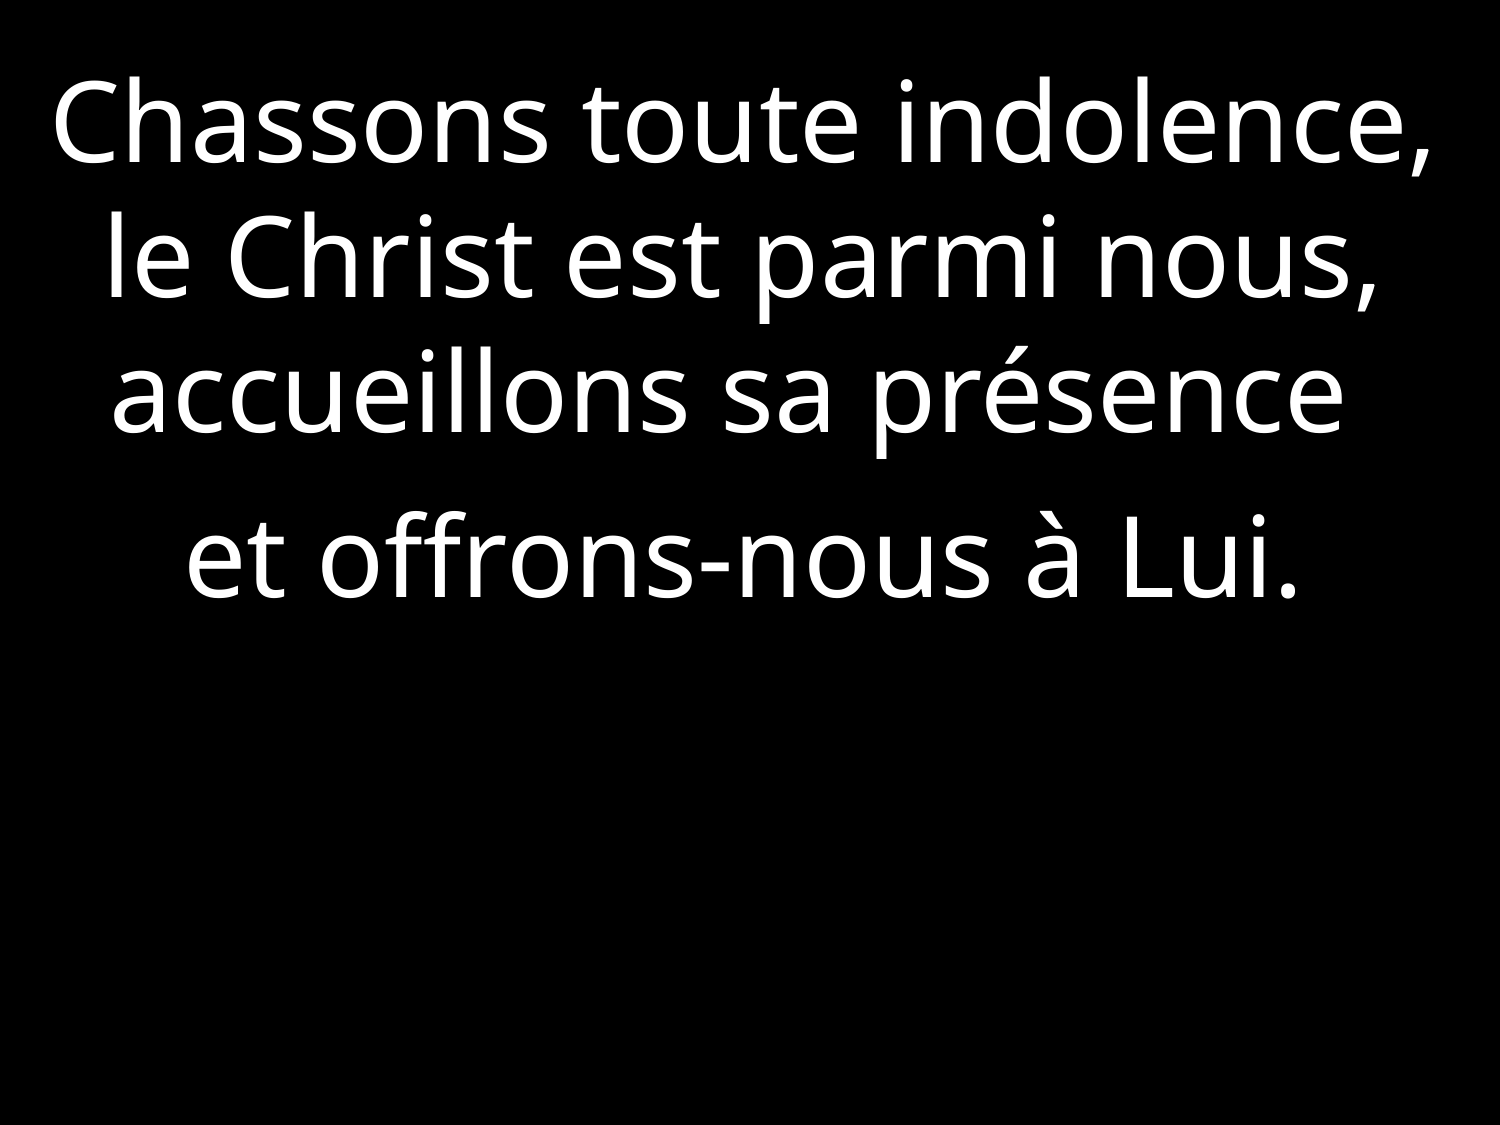

Chassons toute indolence, le Christ est parmi nous, accueillons sa présence
et offrons-nous à Lui.
#